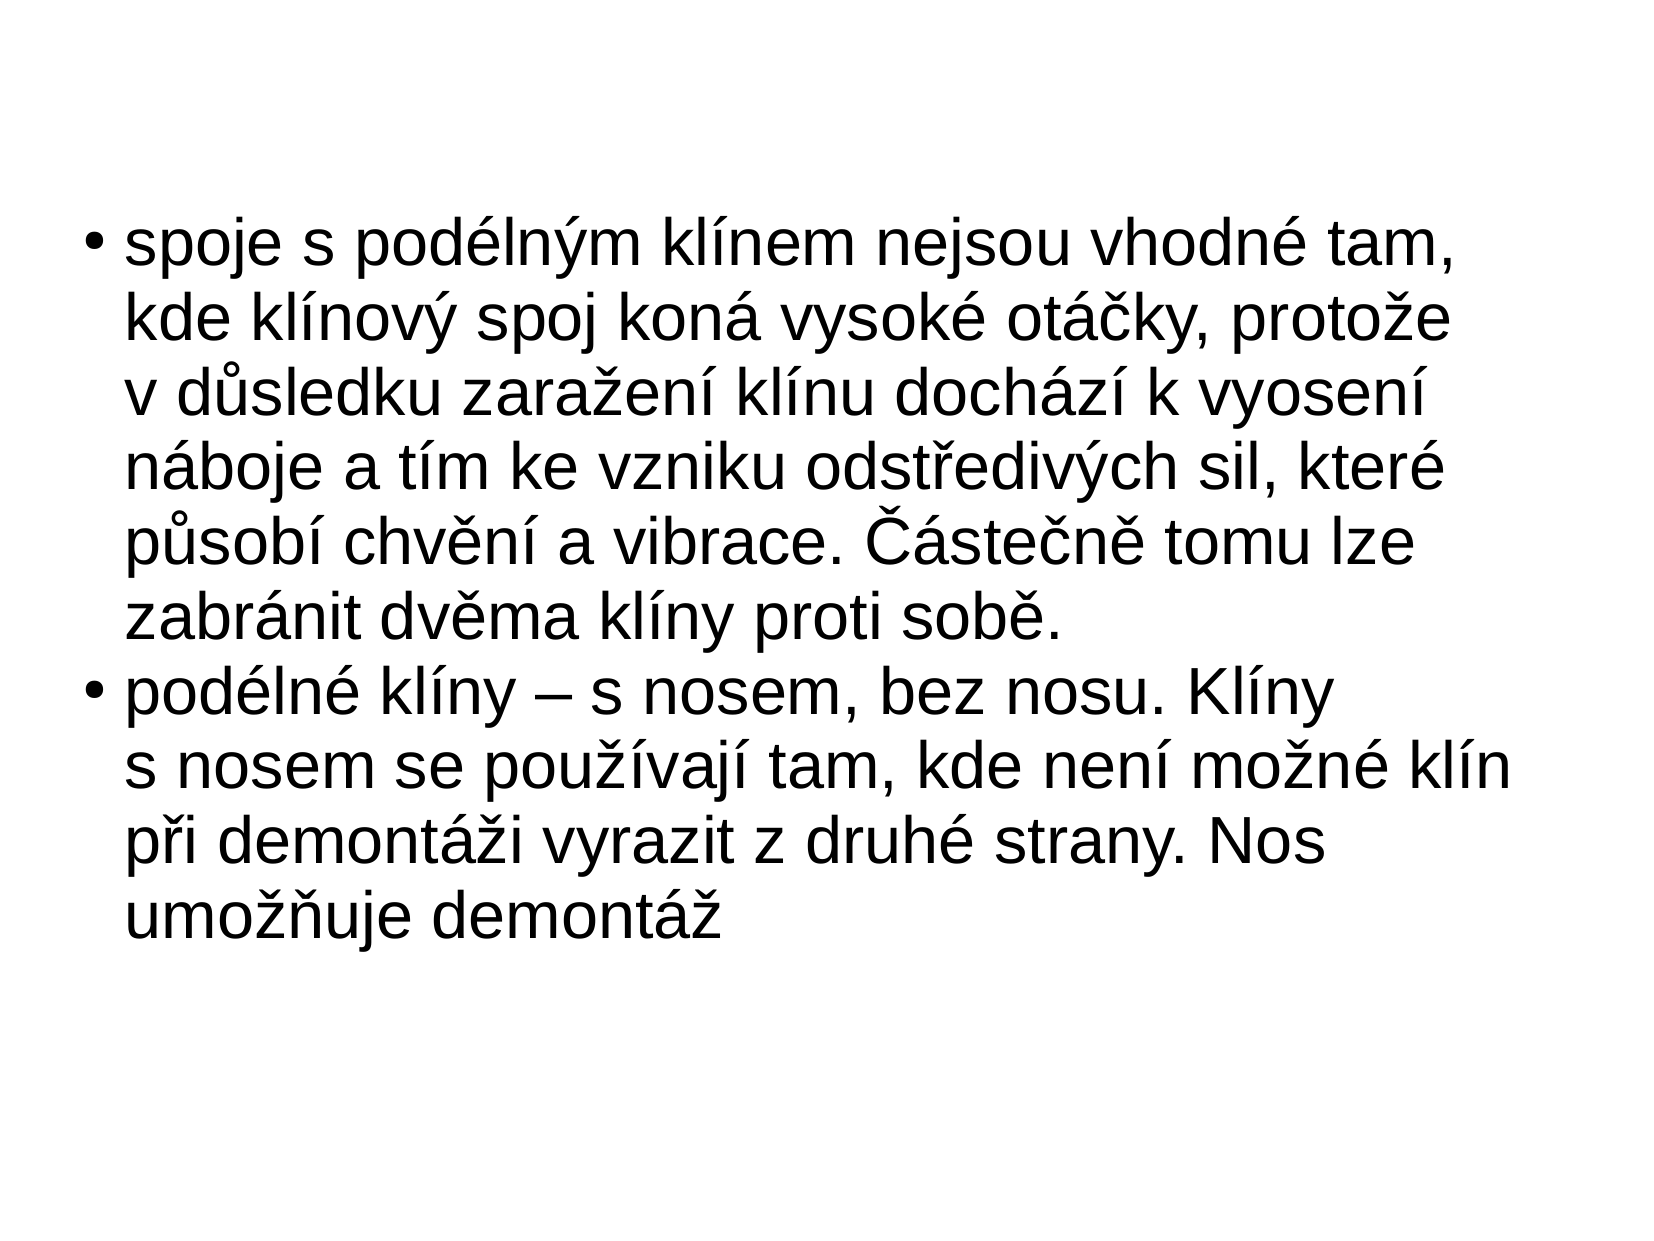

# spoje s podélným klínem nejsou vhodné tam,
 kde klínový spoj koná vysoké otáčky, protože
 v důsledku zaražení klínu dochází k vyosení
 náboje a tím ke vzniku odstředivých sil, které
 působí chvění a vibrace. Částečně tomu lze
 zabránit dvěma klíny proti sobě.
 podélné klíny – s nosem, bez nosu. Klíny
 s nosem se používají tam, kde není možné klín
 při demontáži vyrazit z druhé strany. Nos
 umožňuje demontáž